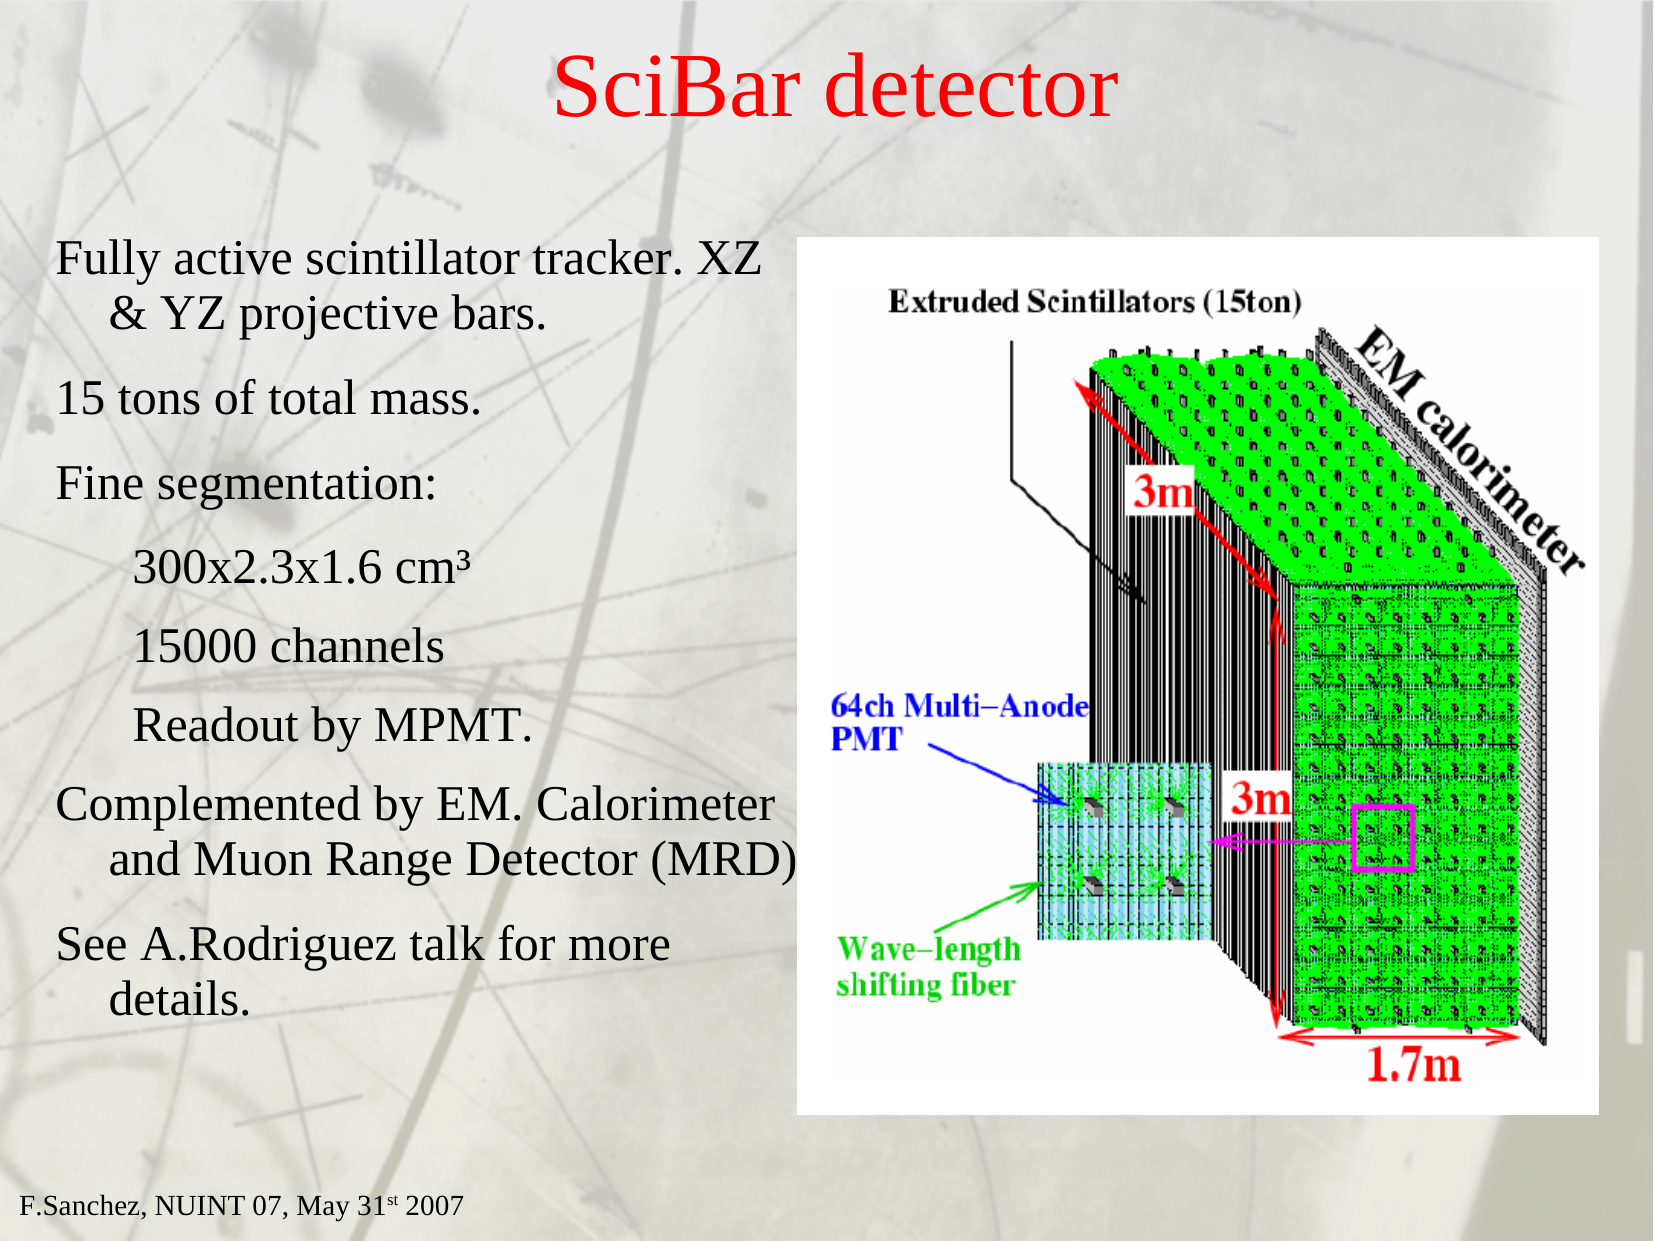

# SciBar detector
Fully active scintillator tracker. XZ & YZ projective bars.
15 tons of total mass.
Fine segmentation:
300x2.3x1.6 cm³
15000 channels
Readout by MPMT.
Complemented by EM. Calorimeter and Muon Range Detector (MRD).
See A.Rodriguez talk for more details.